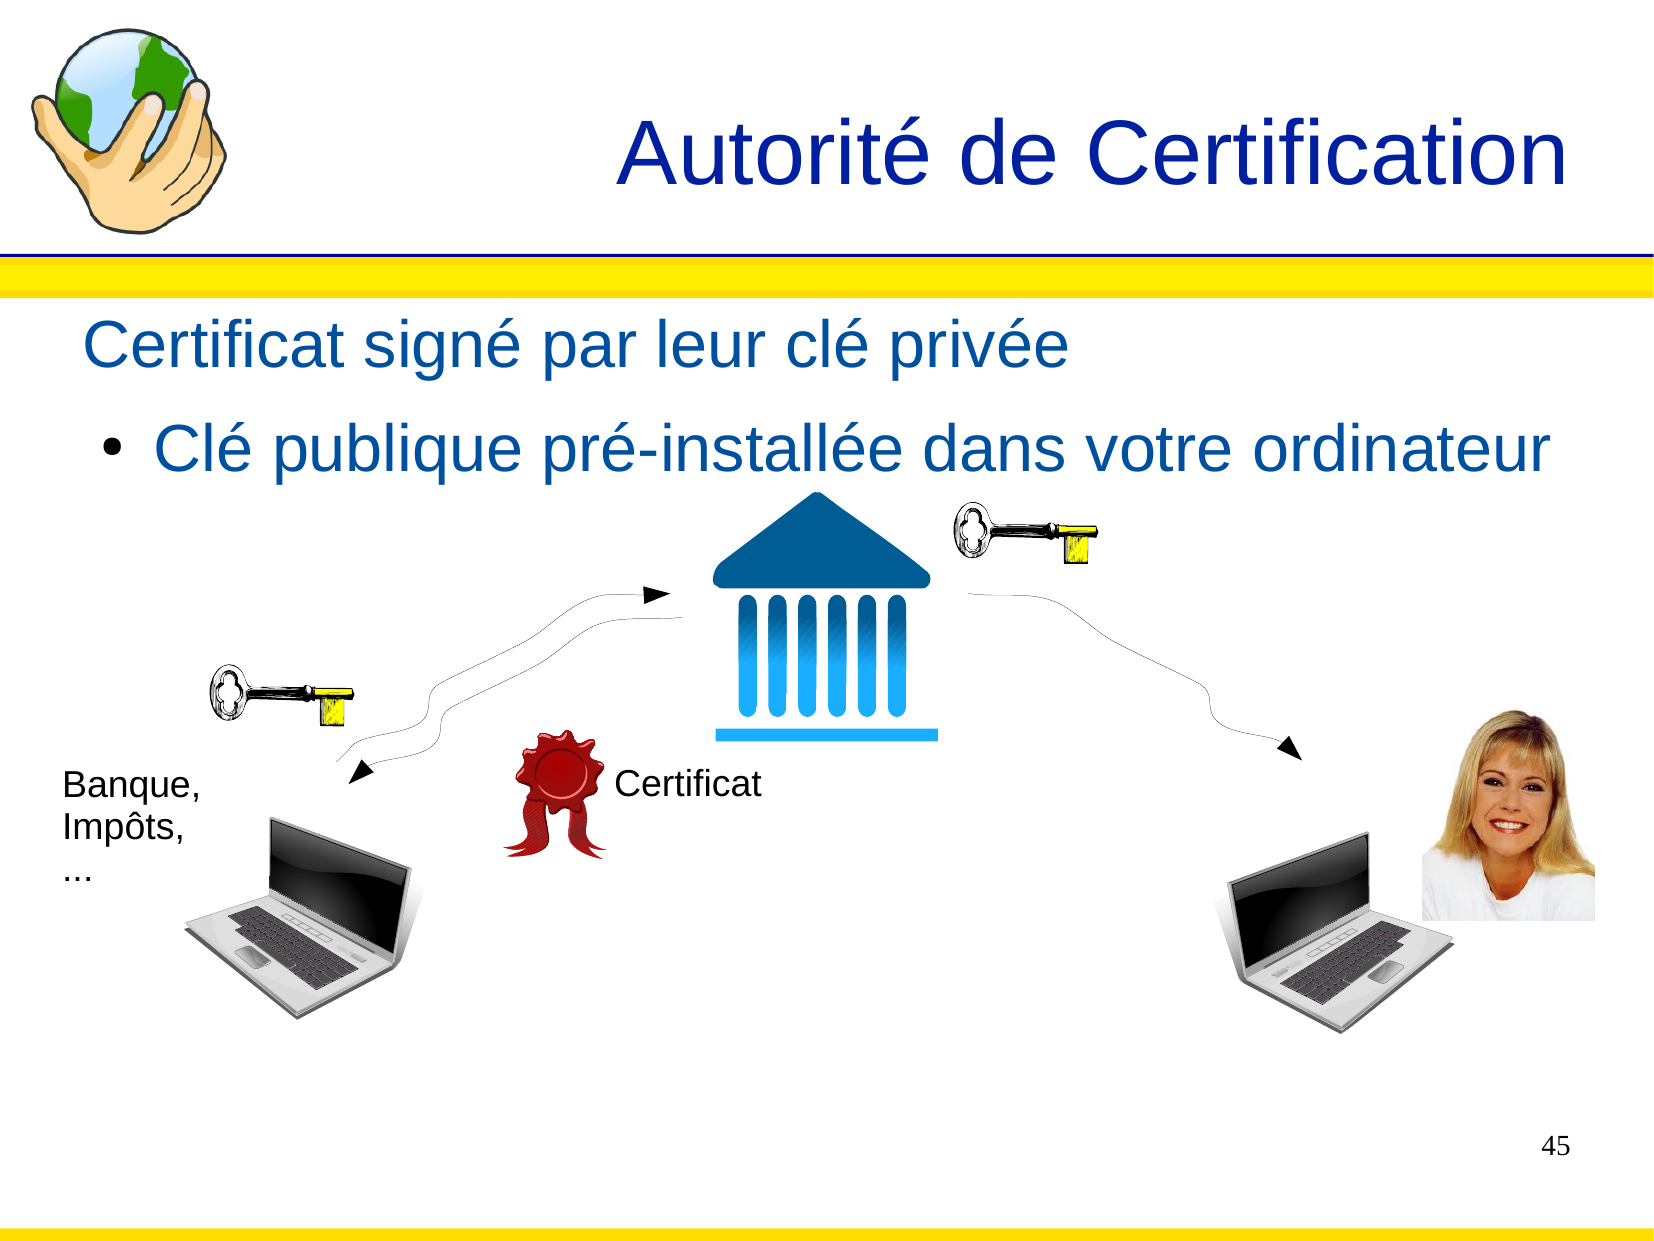

# Autorité de Certification
Certificat signé par leur clé privée
Clé publique pré-installée dans votre ordinateur
Certificat
Banque,
Impôts,
...
45